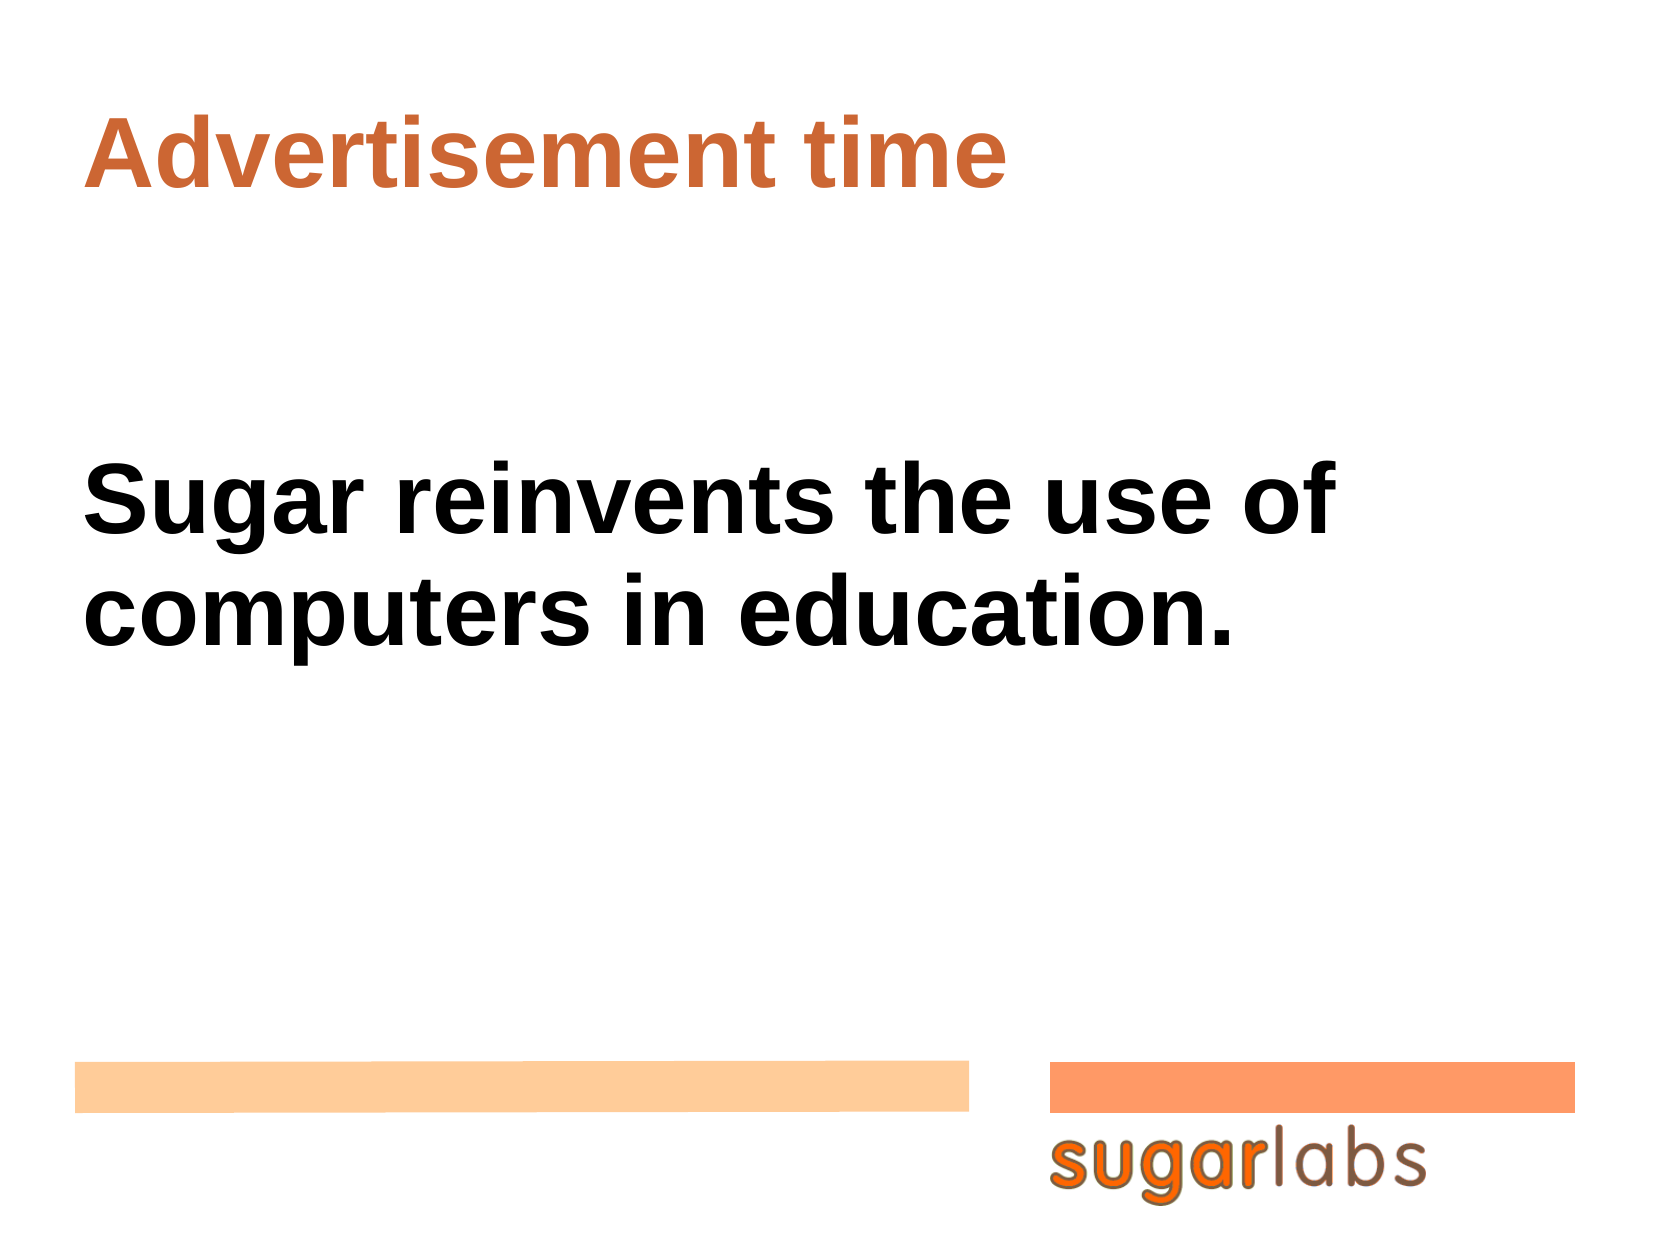

Advertisement time
# Sugar reinvents the use of computers in education.